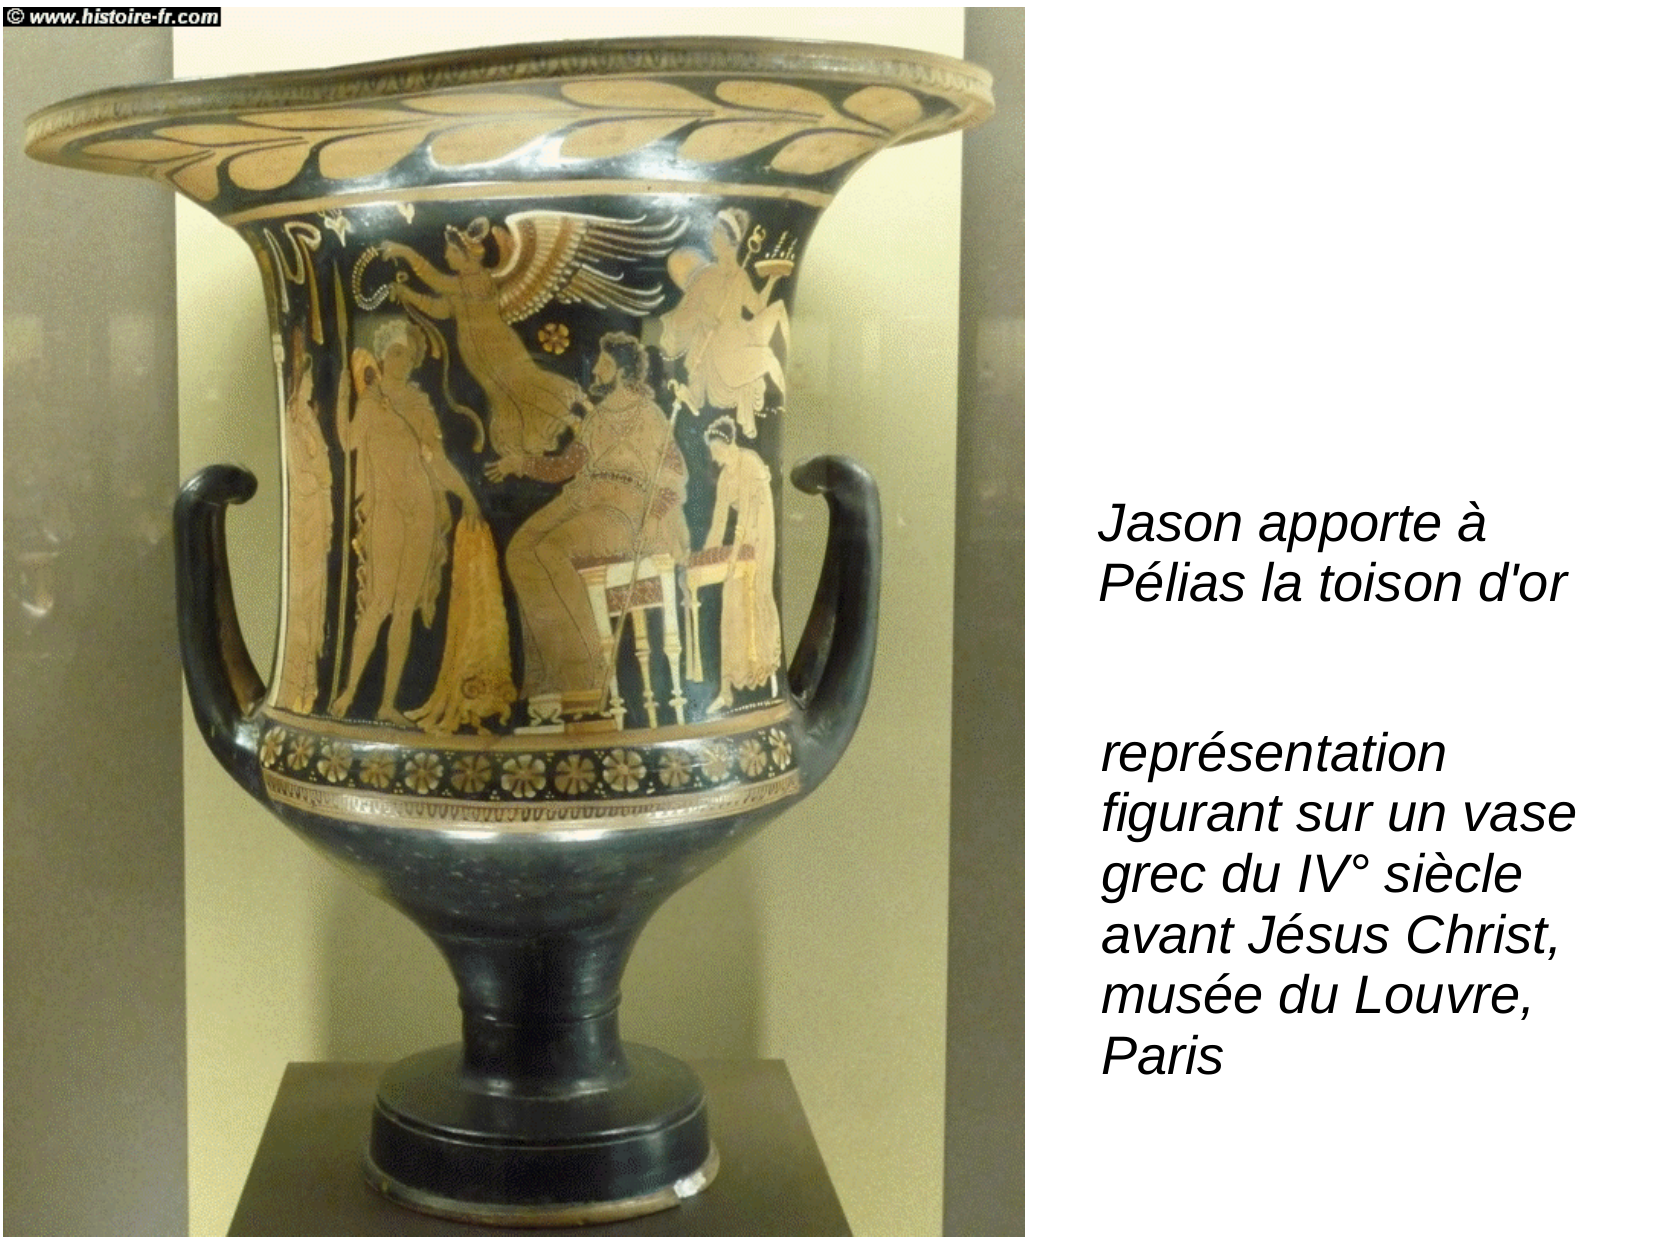

Jason apporte à Pélias la toison d'or
représentation figurant sur un vase grec du IV° siècle avant Jésus Christ, musée du Louvre, Paris